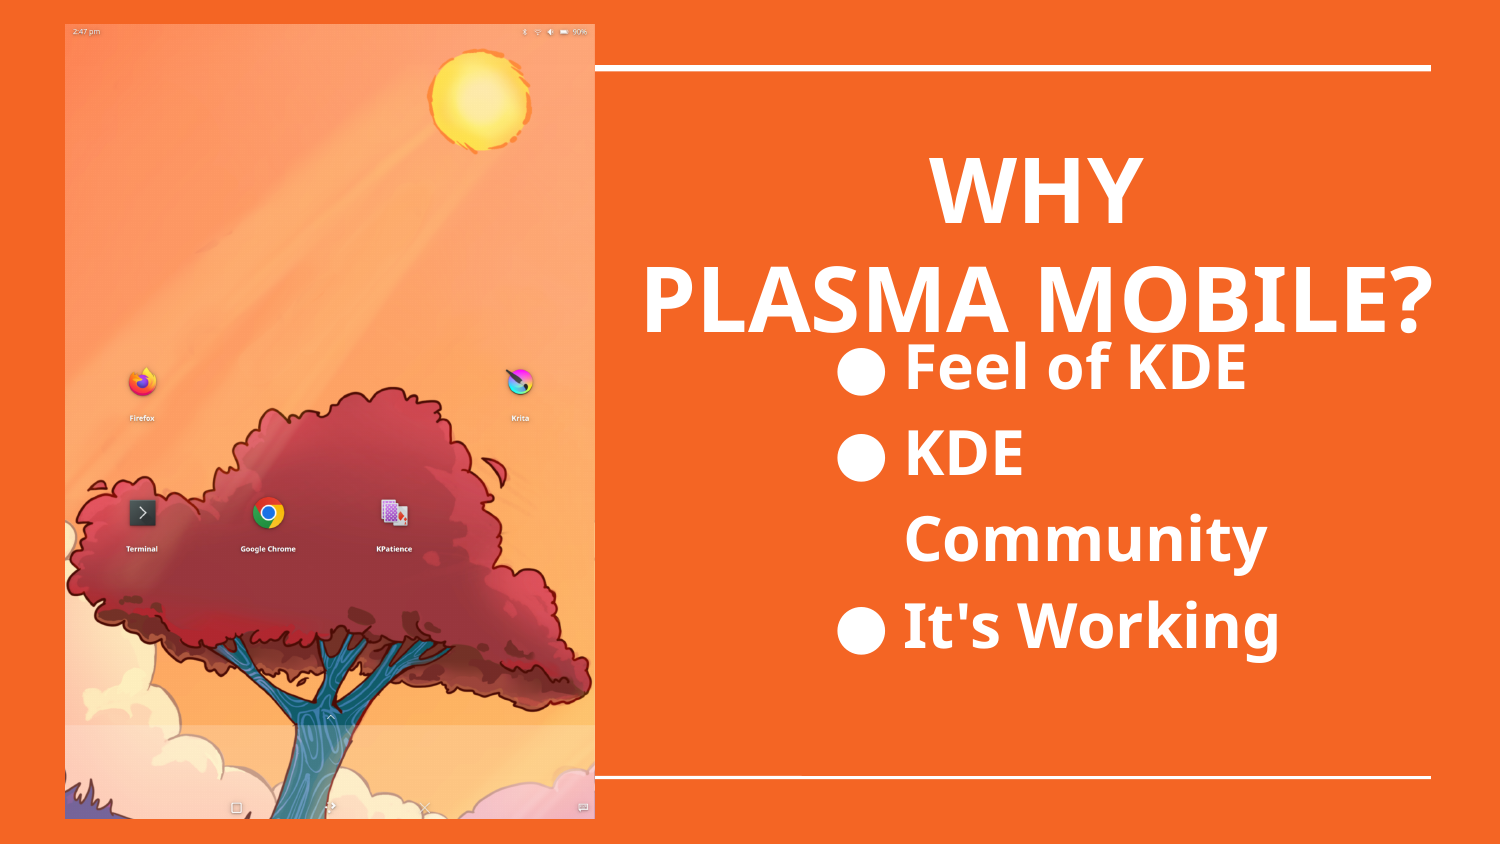

# WHY PLASMA MOBILE?
Feel of KDE
KDE Community
It's Working